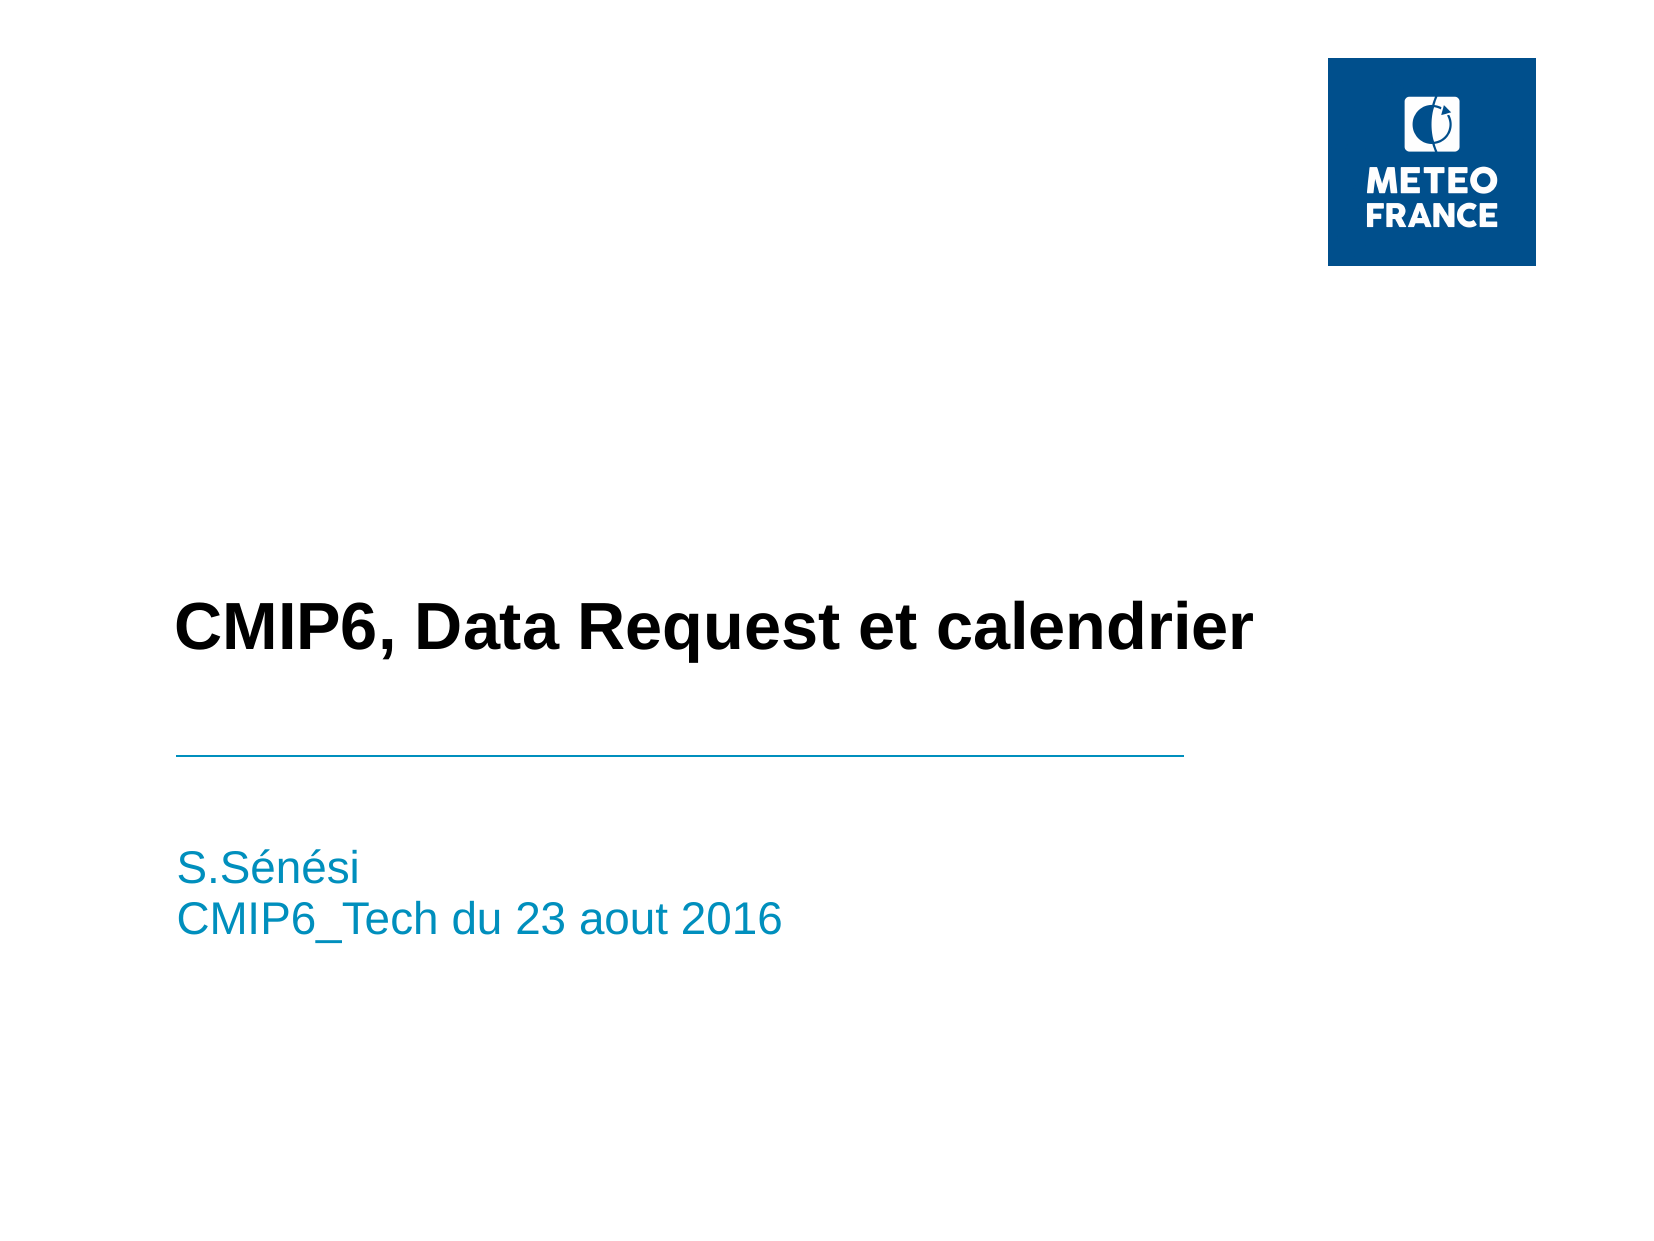

# CMIP6, Data Request et calendrier
S.Sénési
CMIP6_Tech du 23 aout 2016